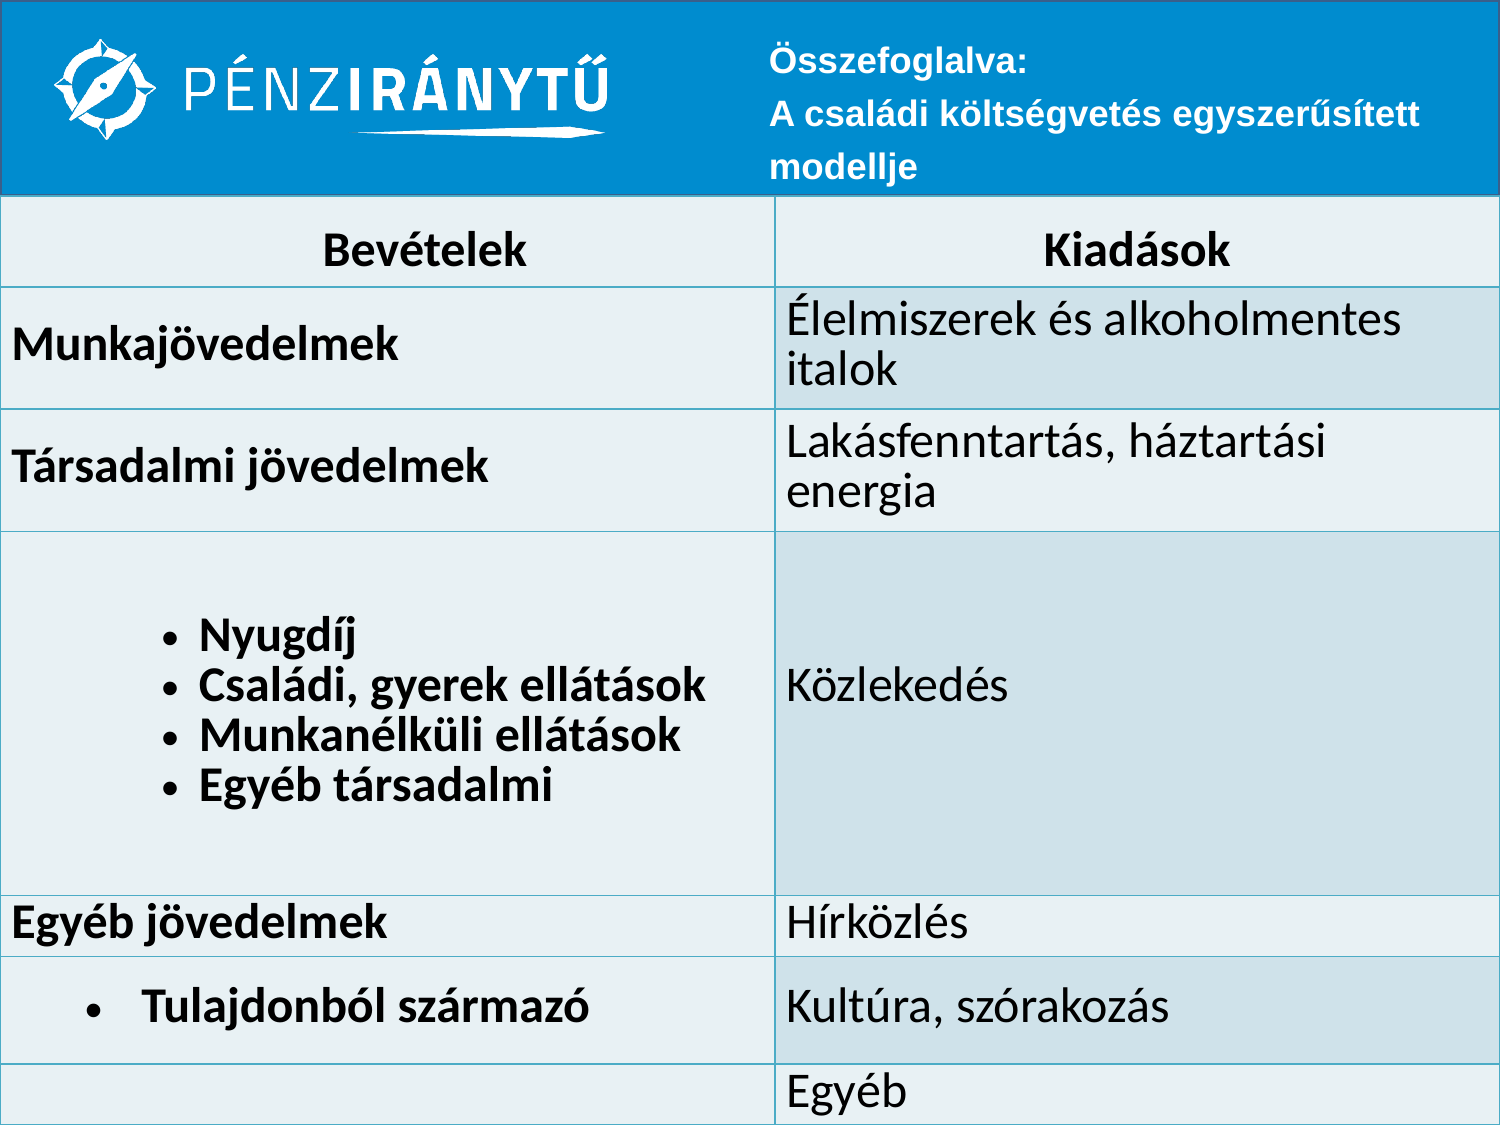

Összefoglalva:
A családi költségvetés egyszerűsített modellje
| Bevételek | Kiadások |
| --- | --- |
| Munkajövedelmek | Élelmiszerek és alkoholmentes italok |
| Társadalmi jövedelmek | Lakásfenntartás, háztartási energia |
| Nyugdíj Családi, gyerek ellátások Munkanélküli ellátások Egyéb társadalmi | Közlekedés |
| Egyéb jövedelmek | Hírközlés |
| Tulajdonból származó | Kultúra, szórakozás |
| | Egyéb |